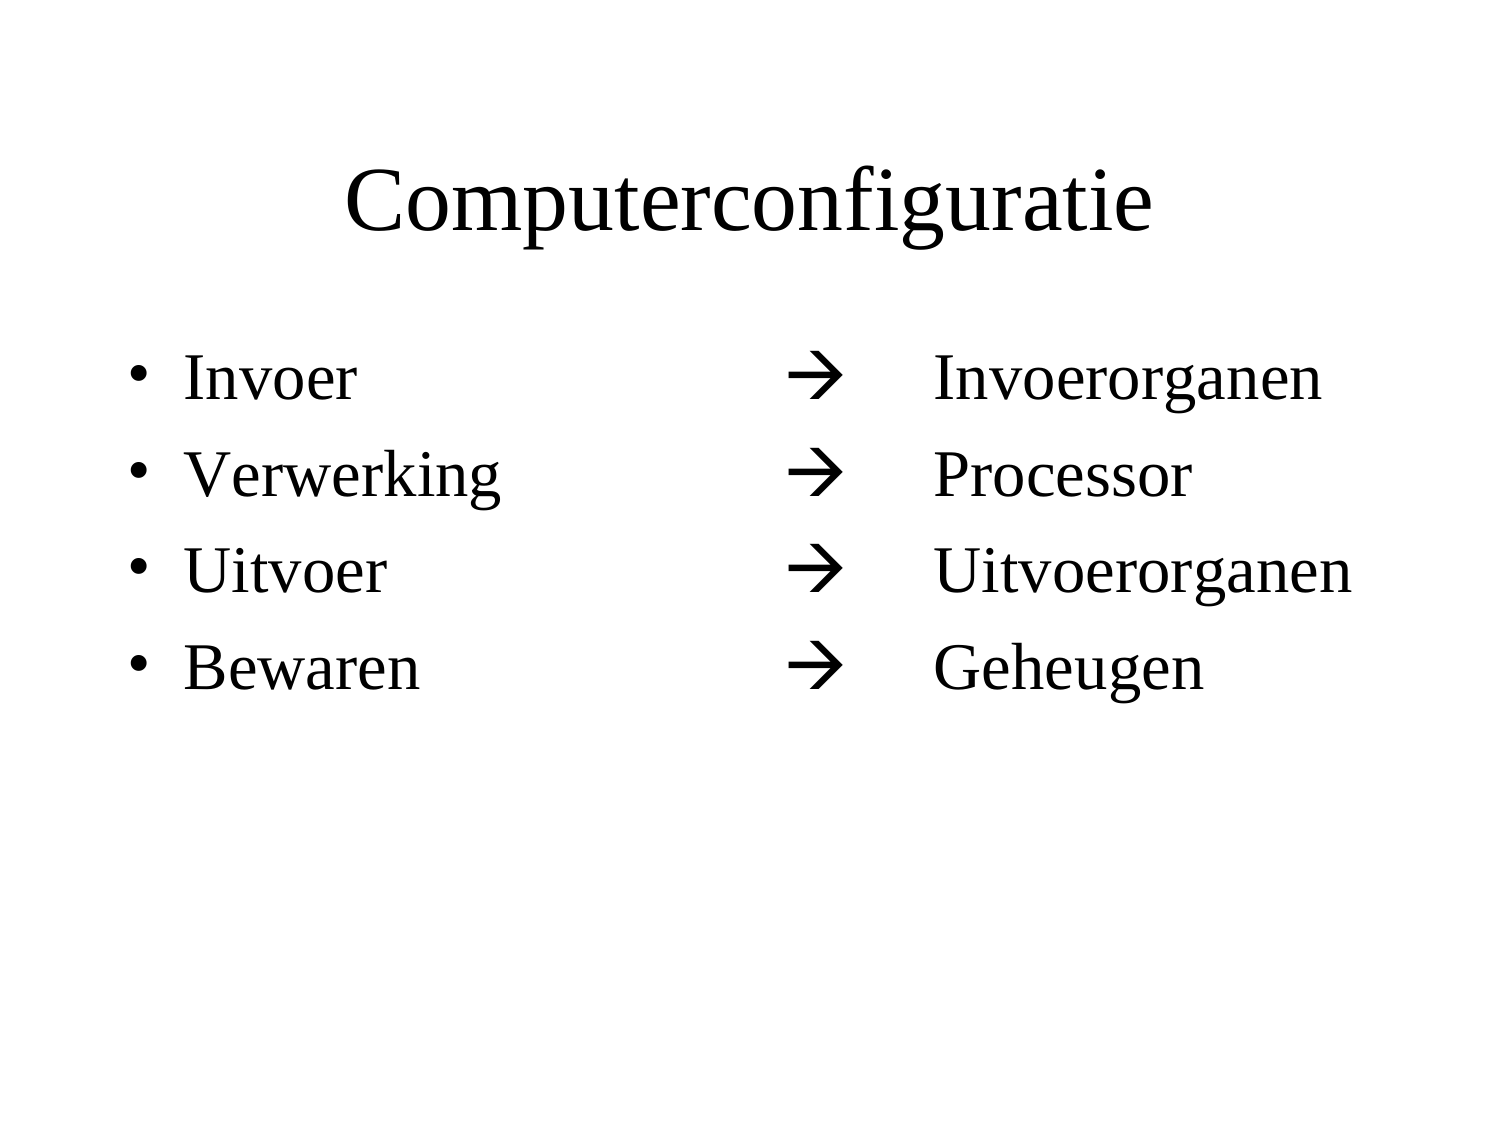

# Computerconfiguratie
Invoer				Invoerorganen
Verwerking			Processor
Uitvoer				Uitvoerorganen
Bewaren				Geheugen